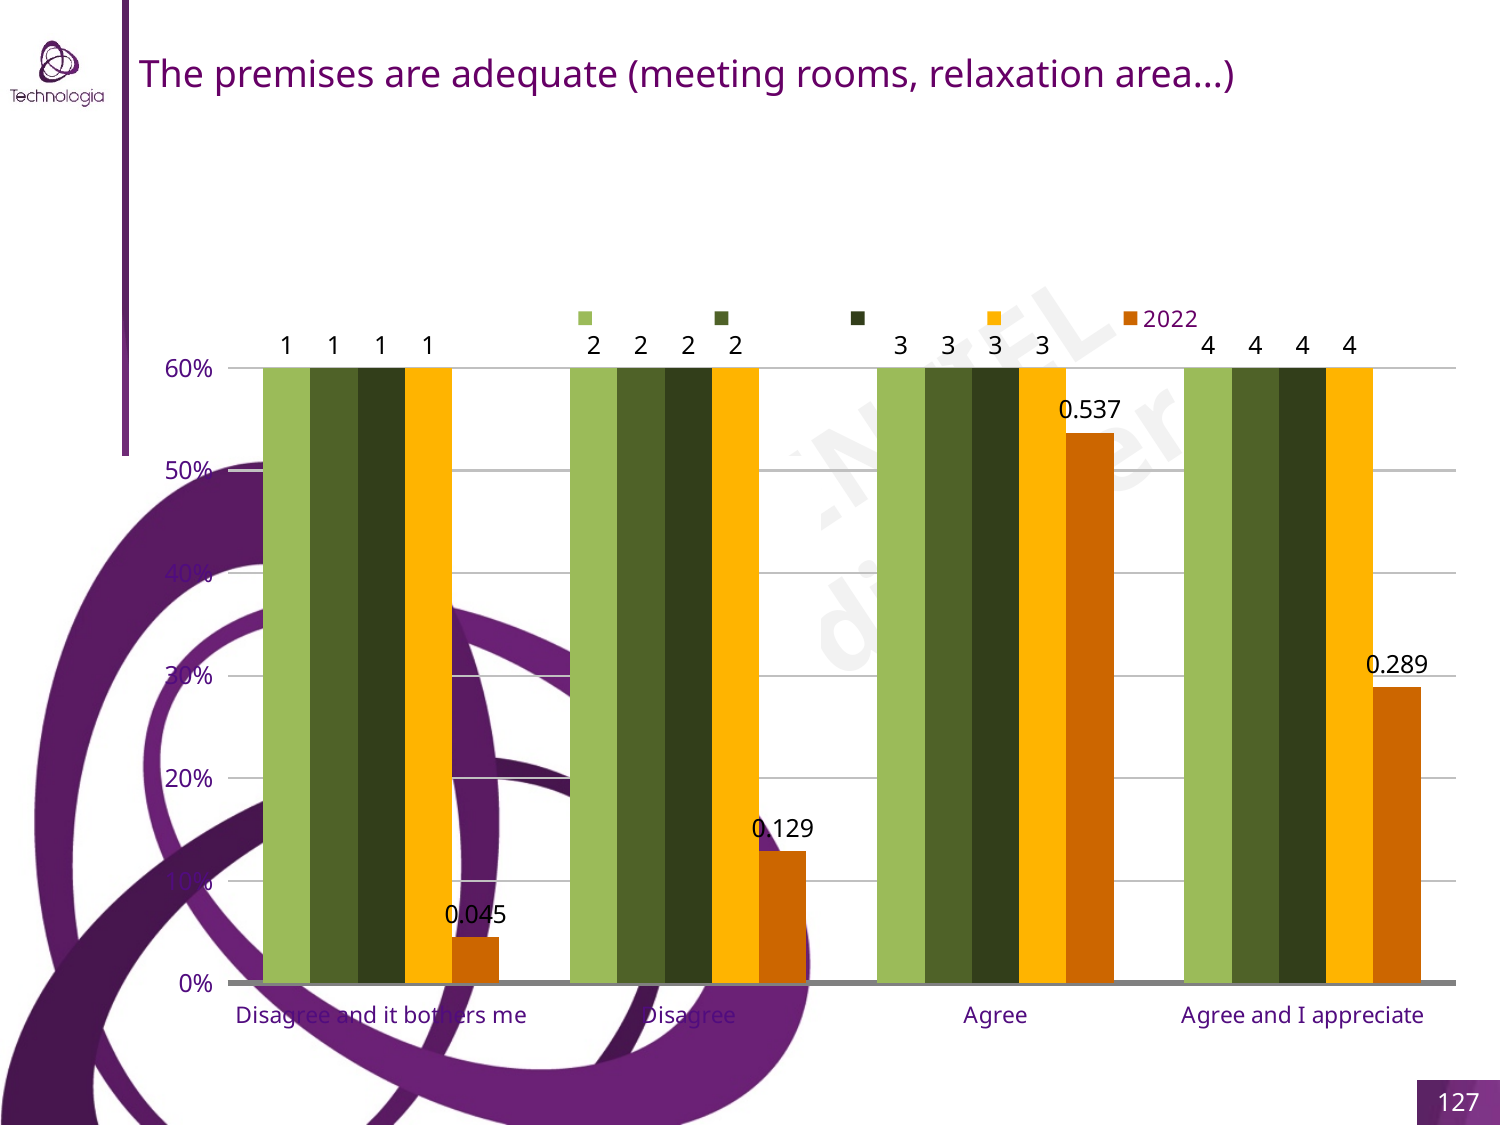

# The premises are adequate (meeting rooms, relaxation area...)
[unsupported chart]